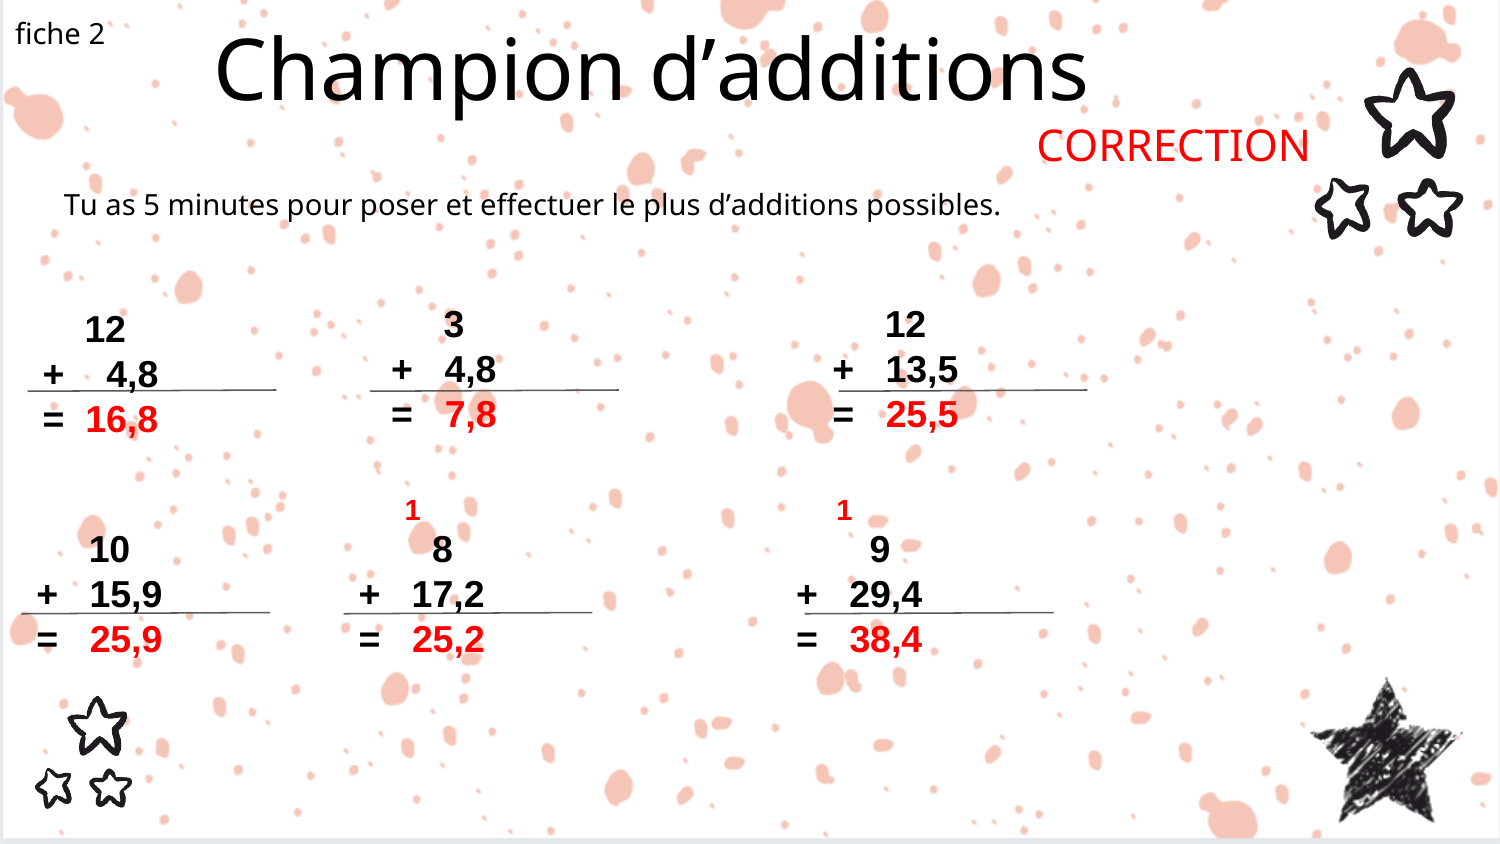

fiche 2
Champion d’additions
CORRECTION
Tu as 5 minutes pour poser et effectuer le plus d’additions possibles.
 3
+ 4,8
= 7,8
 12
+ 13,5
= 25,5
 12
+ 4,8
= 16,8
1
1
 10
+ 15,9
= 25,9
 8
+ 17,2
= 25,2
 9
+ 29,4
= 38,4